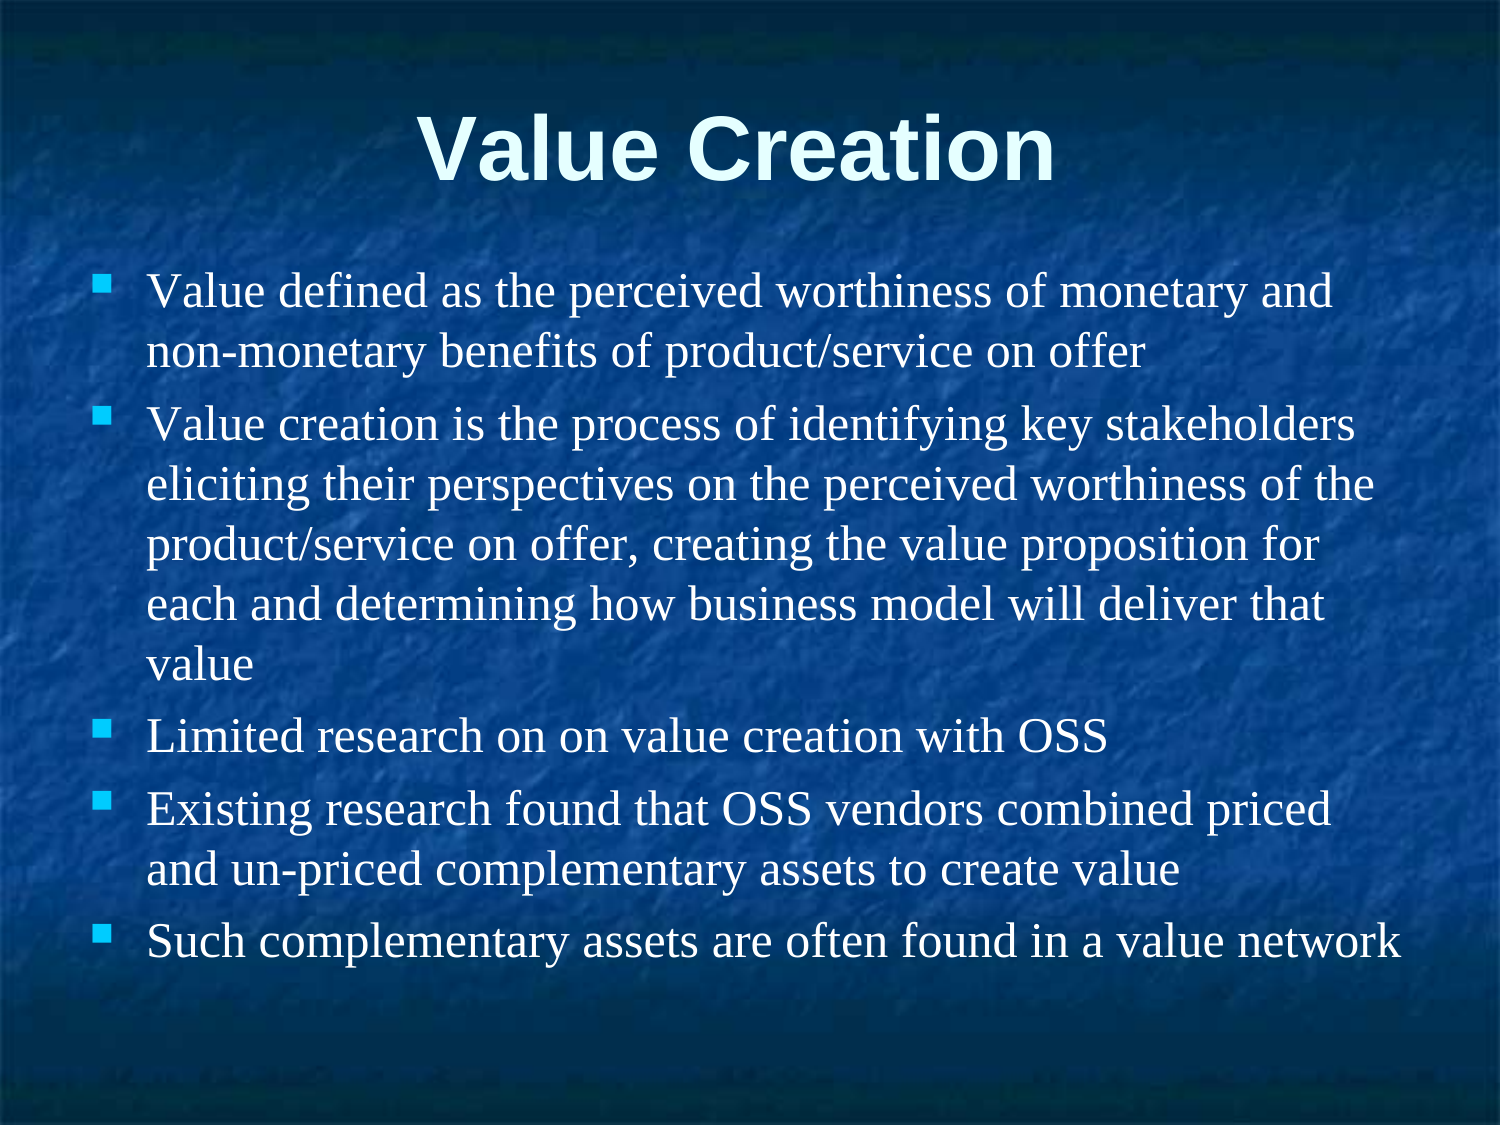

# Value Creation
Value defined as the perceived worthiness of monetary and non-monetary benefits of product/service on offer
Value creation is the process of identifying key stakeholders eliciting their perspectives on the perceived worthiness of the product/service on offer, creating the value proposition for each and determining how business model will deliver that value
Limited research on on value creation with OSS
Existing research found that OSS vendors combined priced and un-priced complementary assets to create value
Such complementary assets are often found in a value network